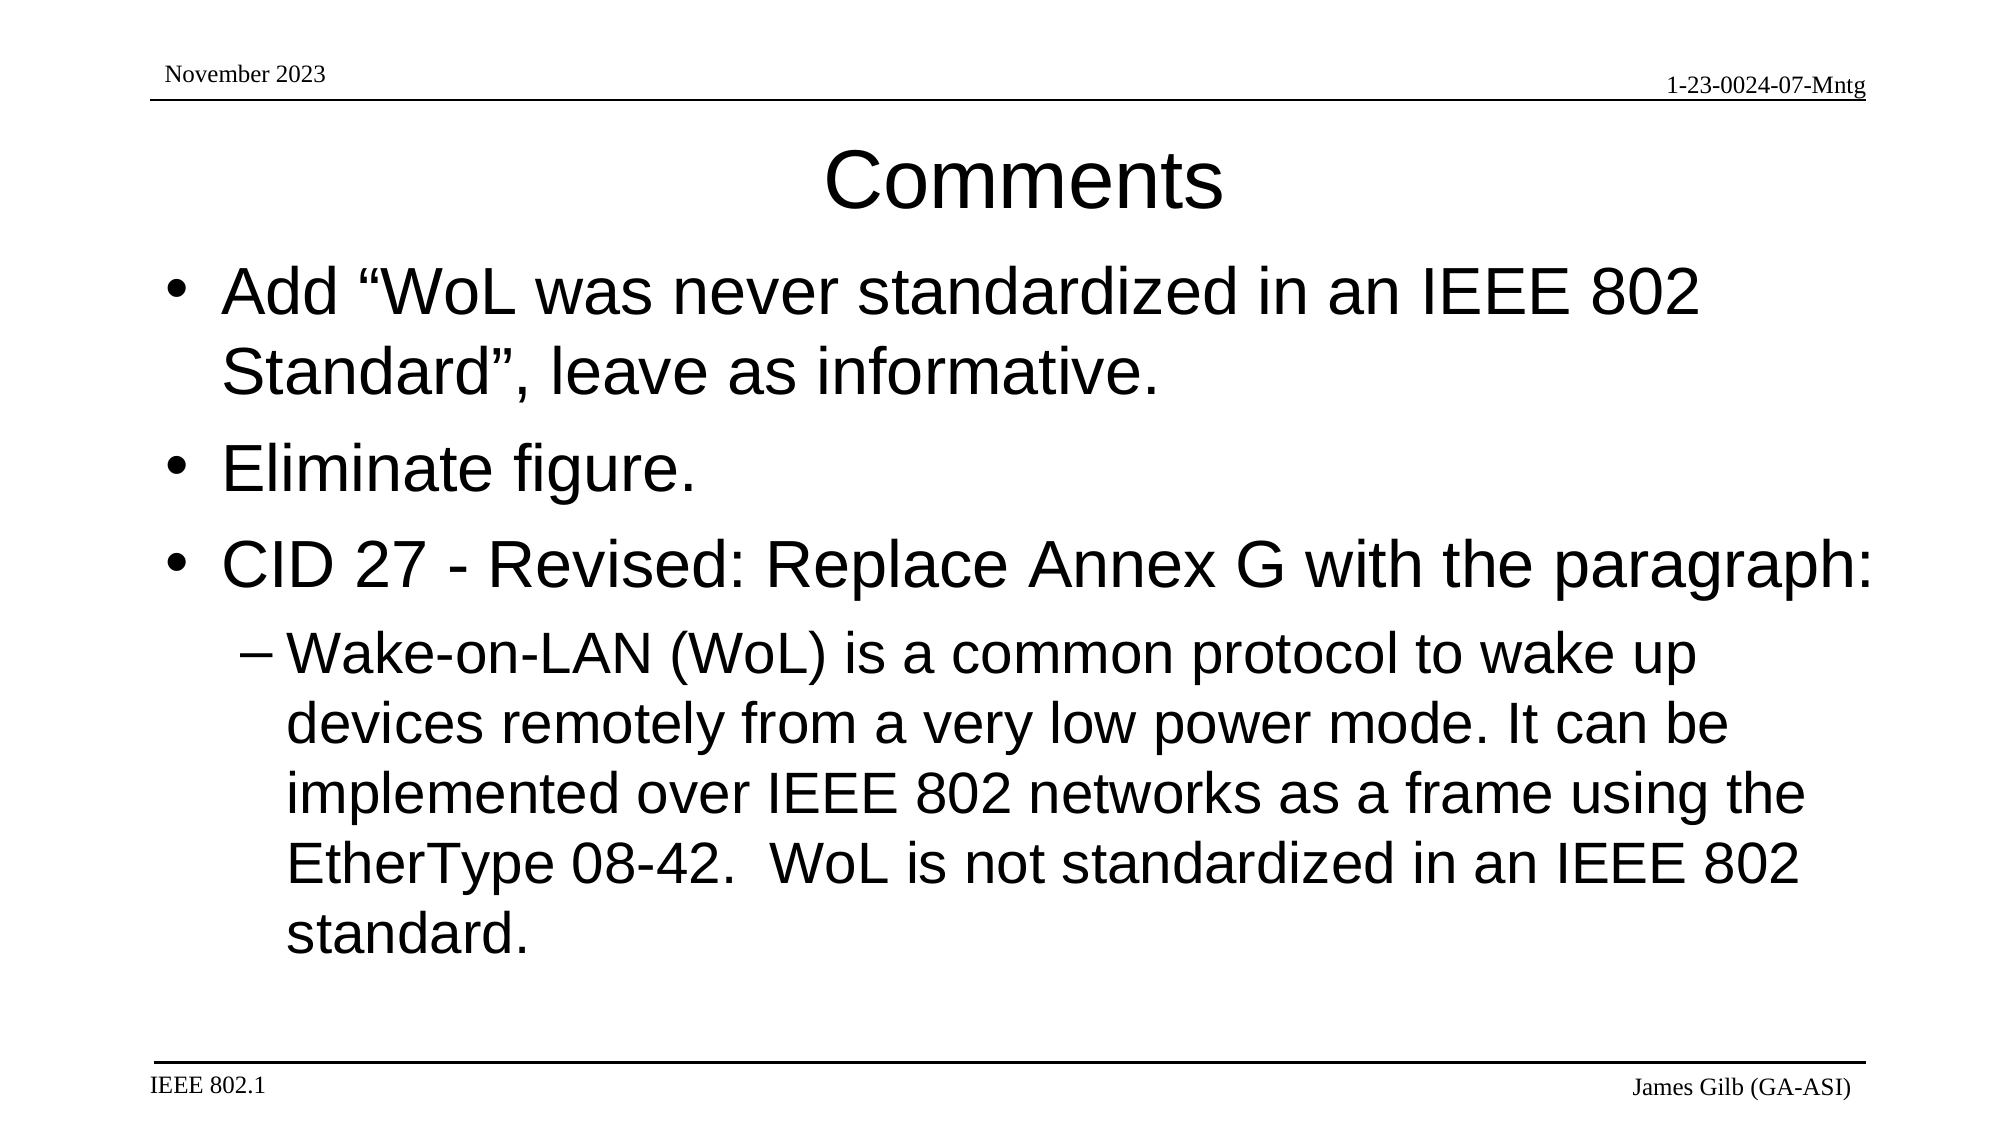

# Comments
Add “WoL was never standardized in an IEEE 802 Standard”, leave as informative.
Eliminate figure.
CID 27 - Revised: Replace Annex G with the paragraph:
Wake-on-LAN (WoL) is a common protocol to wake up devices remotely from a very low power mode. It can be implemented over IEEE 802 networks as a frame using the EtherType 08-42. WoL is not standardized in an IEEE 802 standard.